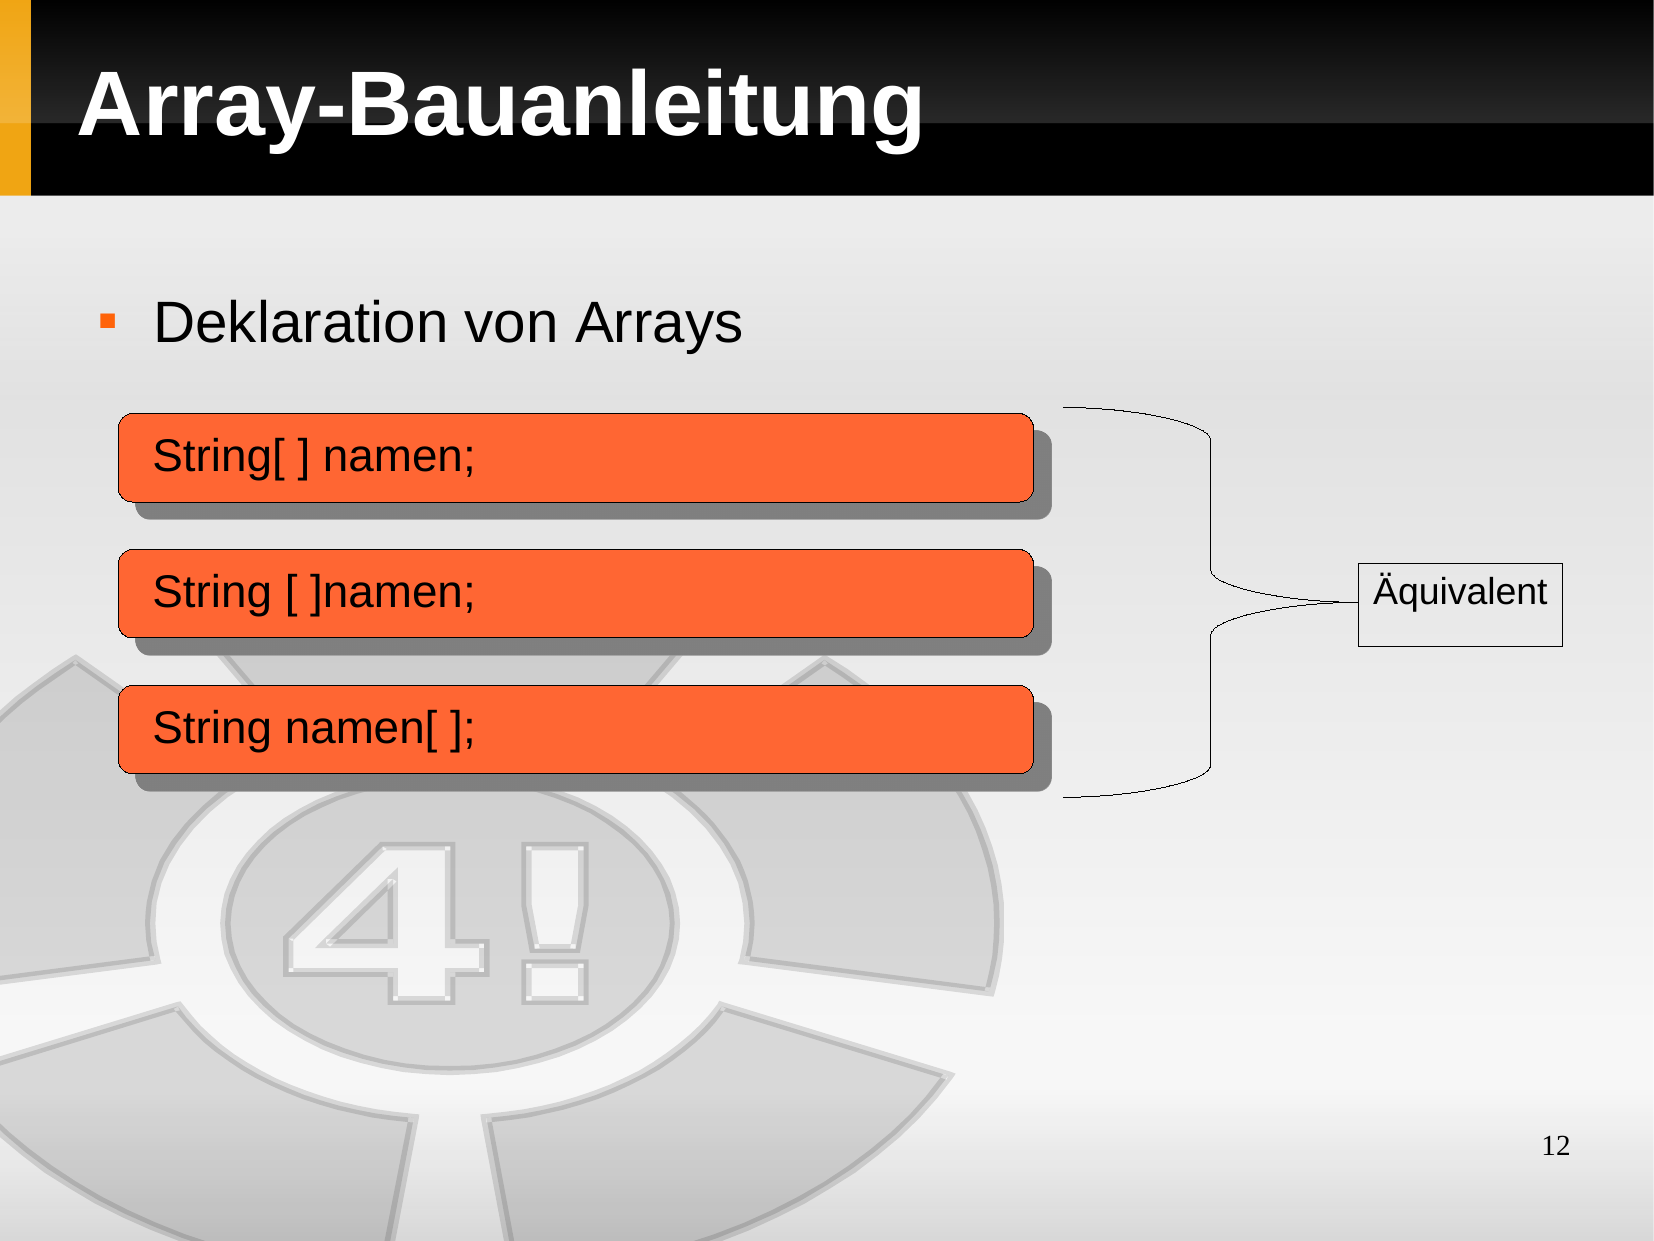

# Array-Bauanleitung
Deklaration von Arrays
String[ ] namen;
String [ ]namen;
Äquivalent
String namen[ ];
12